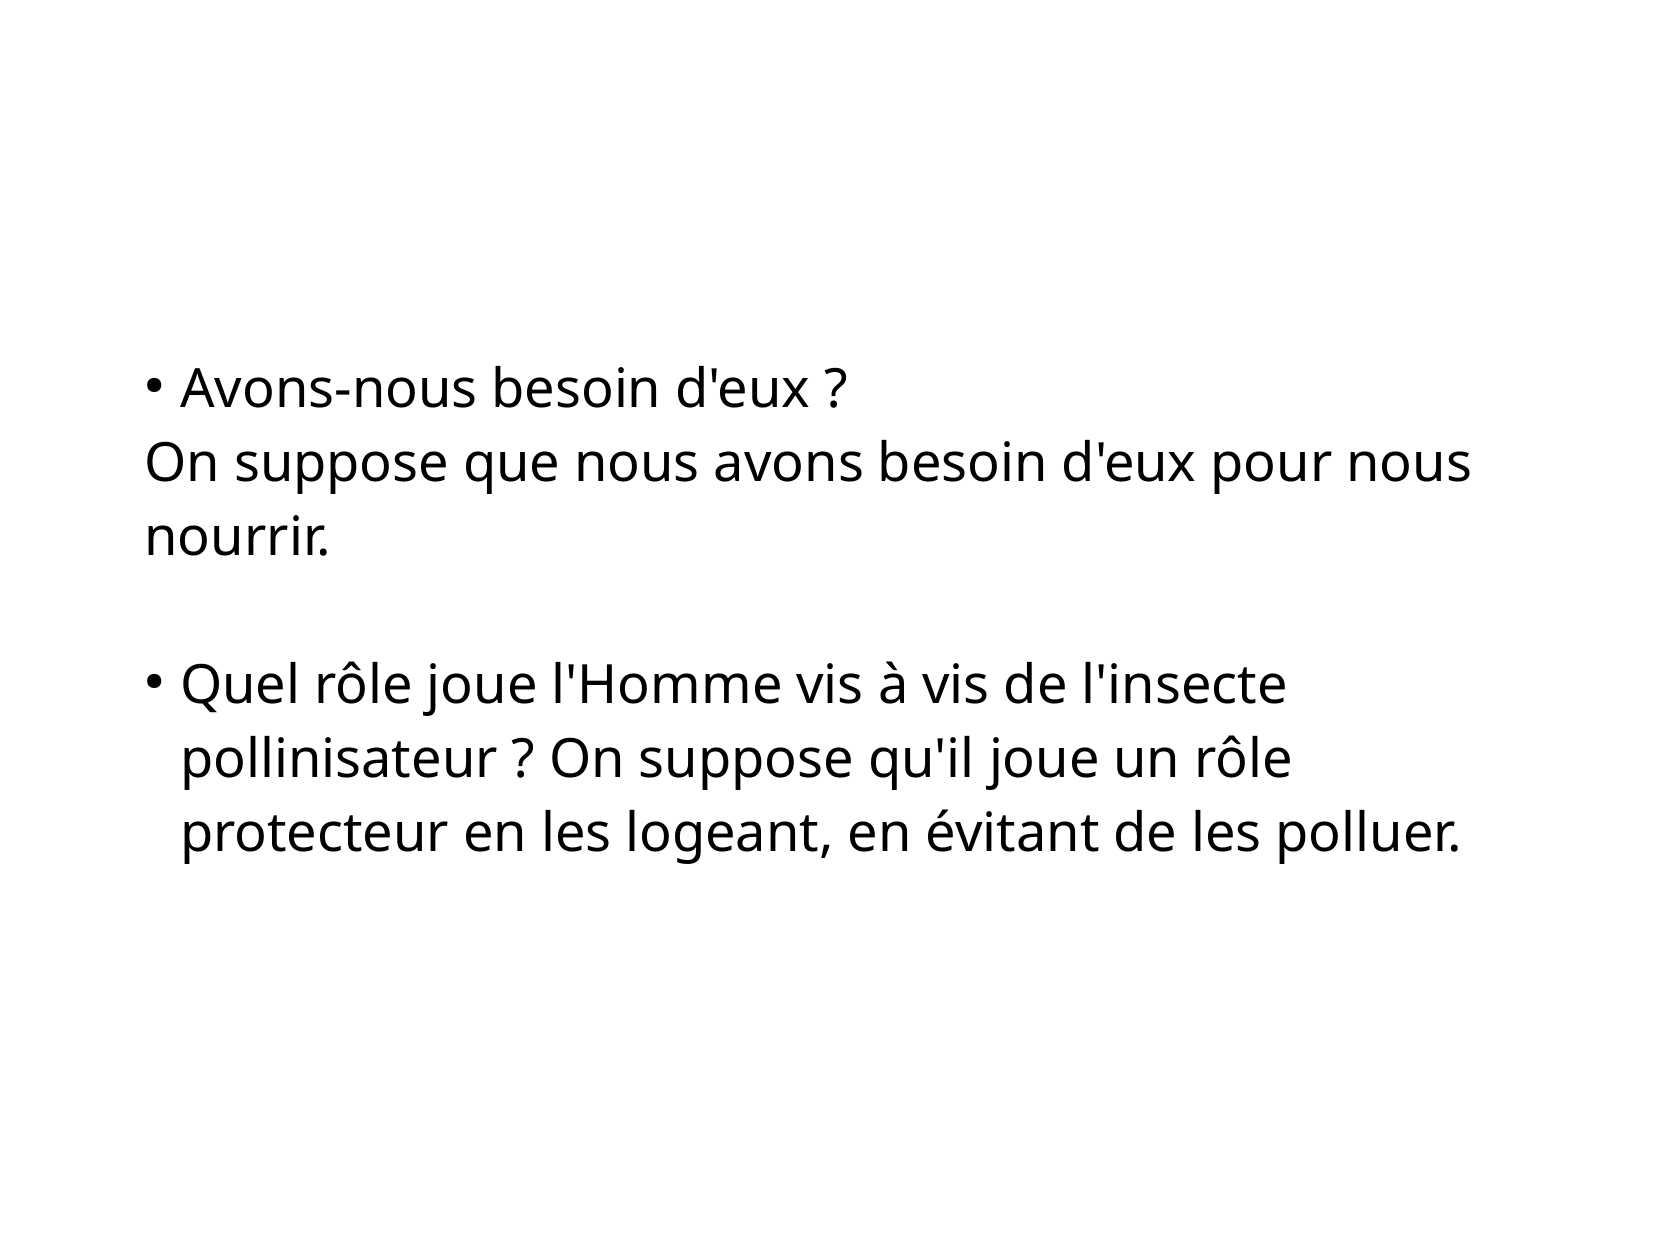

Avons-nous besoin d'eux ?
On suppose que nous avons besoin d'eux pour nous nourrir.
Quel rôle joue l'Homme vis à vis de l'insecte pollinisateur ? On suppose qu'il joue un rôle protecteur en les logeant, en évitant de les polluer.